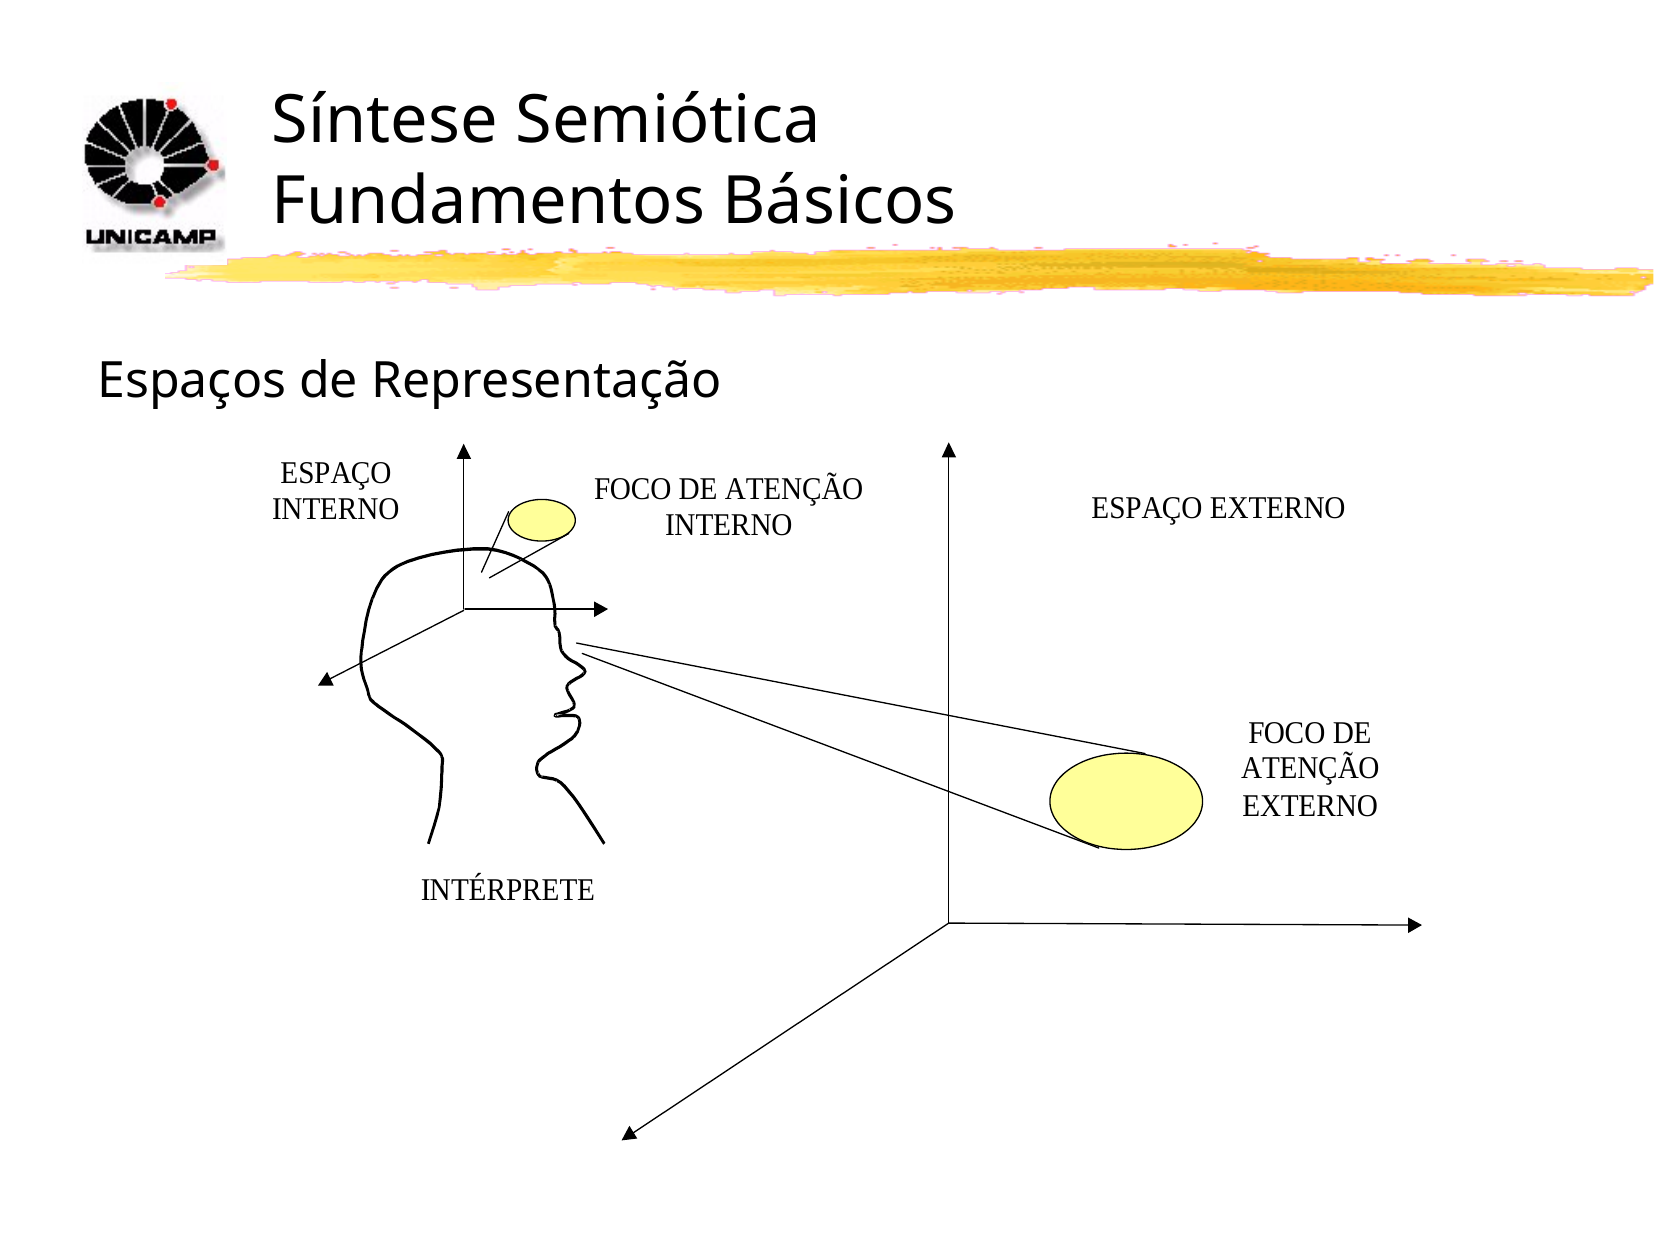

# Síntese Semiótica Fundamentos Básicos
Espaços de Representação